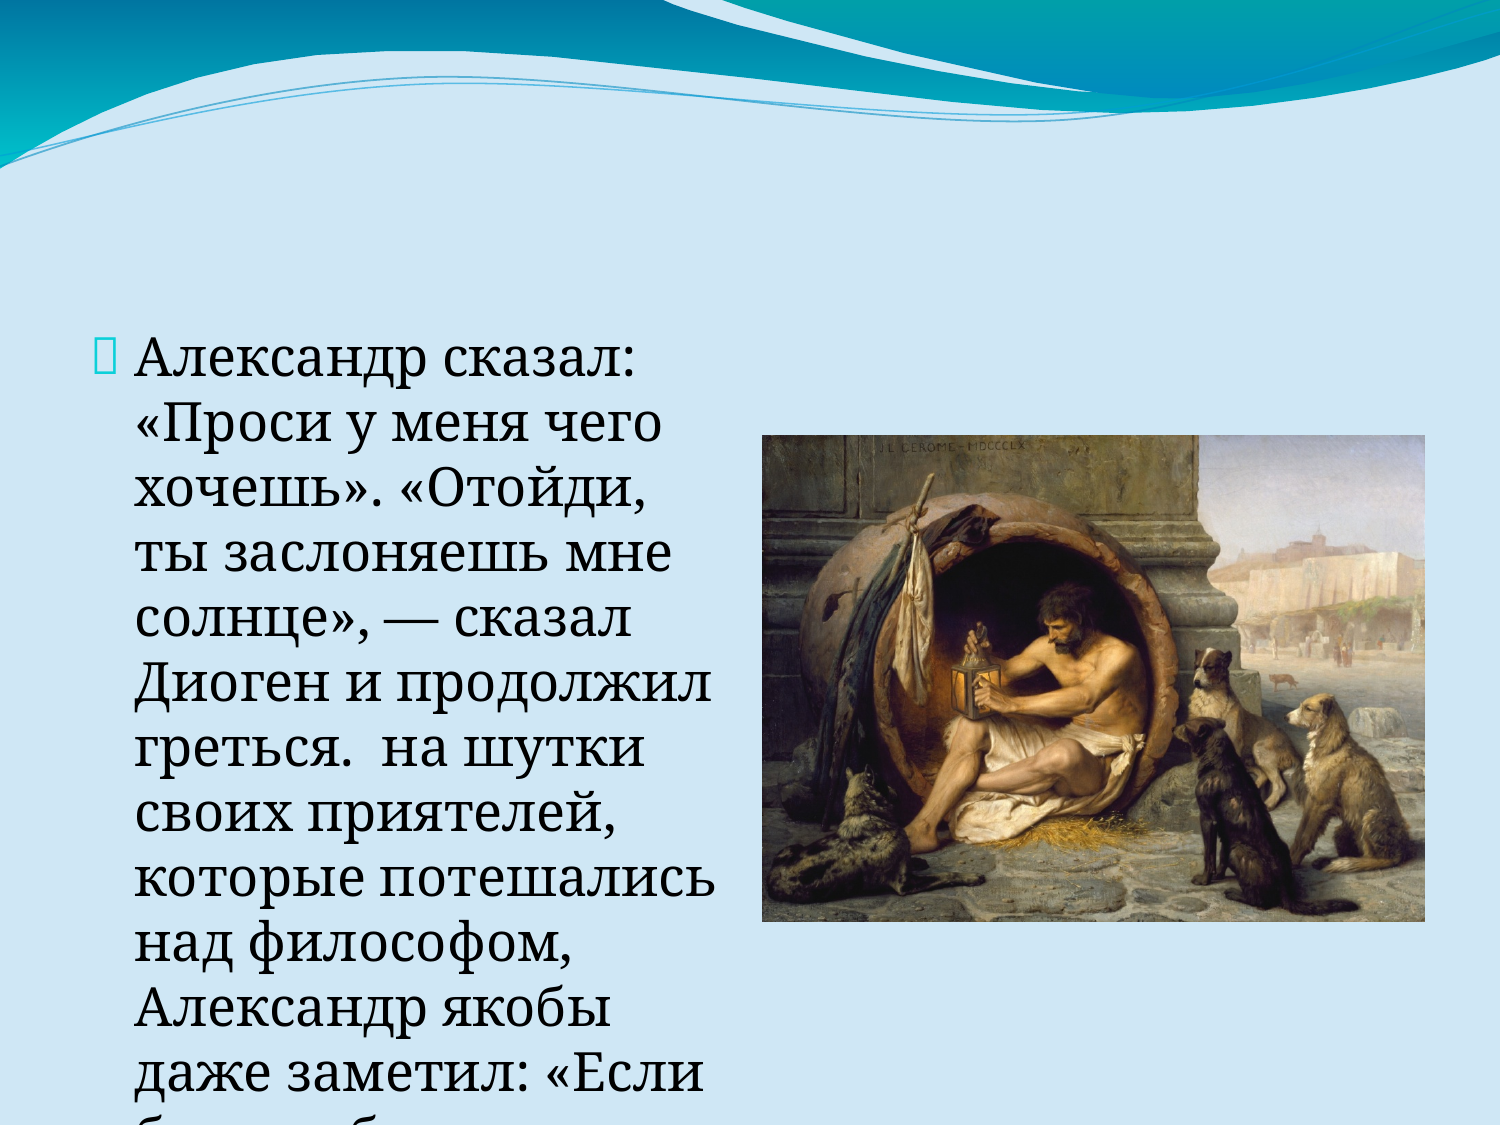

#
Александр сказал: «Проси у меня чего хочешь». «Отойди, ты заслоняешь мне солнце», — сказал Диоген и продолжил греться. на шутки своих приятелей, которые потешались над философом, Александр якобы даже заметил: «Если бы я не был Александром, то хотел бы стать Диогеном».
По иронии судьбы Александр умер в один день с Диогеном 10 июня 323 года до н. э.